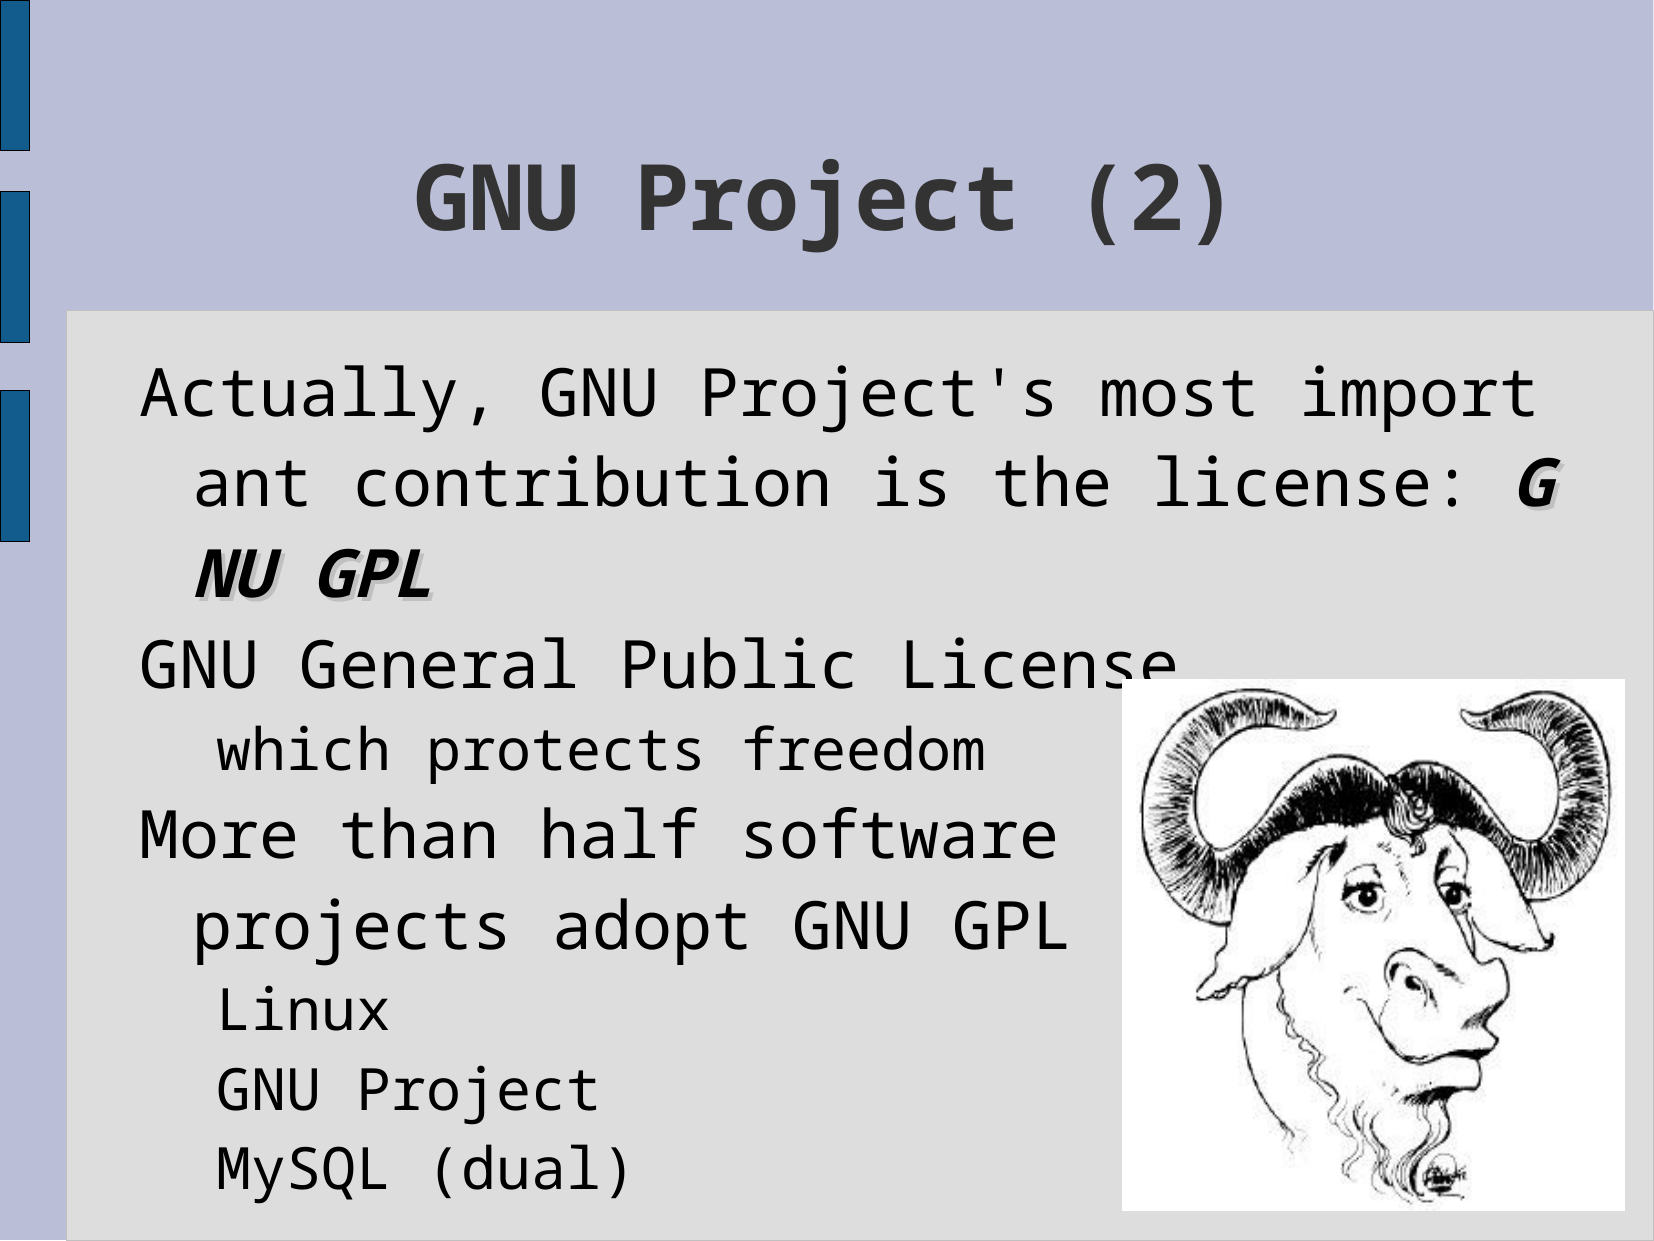

# GNU Project (2)
Actually, GNU Project's most important contribution is the license: GNU GPL
GNU General Public License
which protects freedom
More than half software
projects adopt GNU GPL
Linux
GNU Project
MySQL (dual)